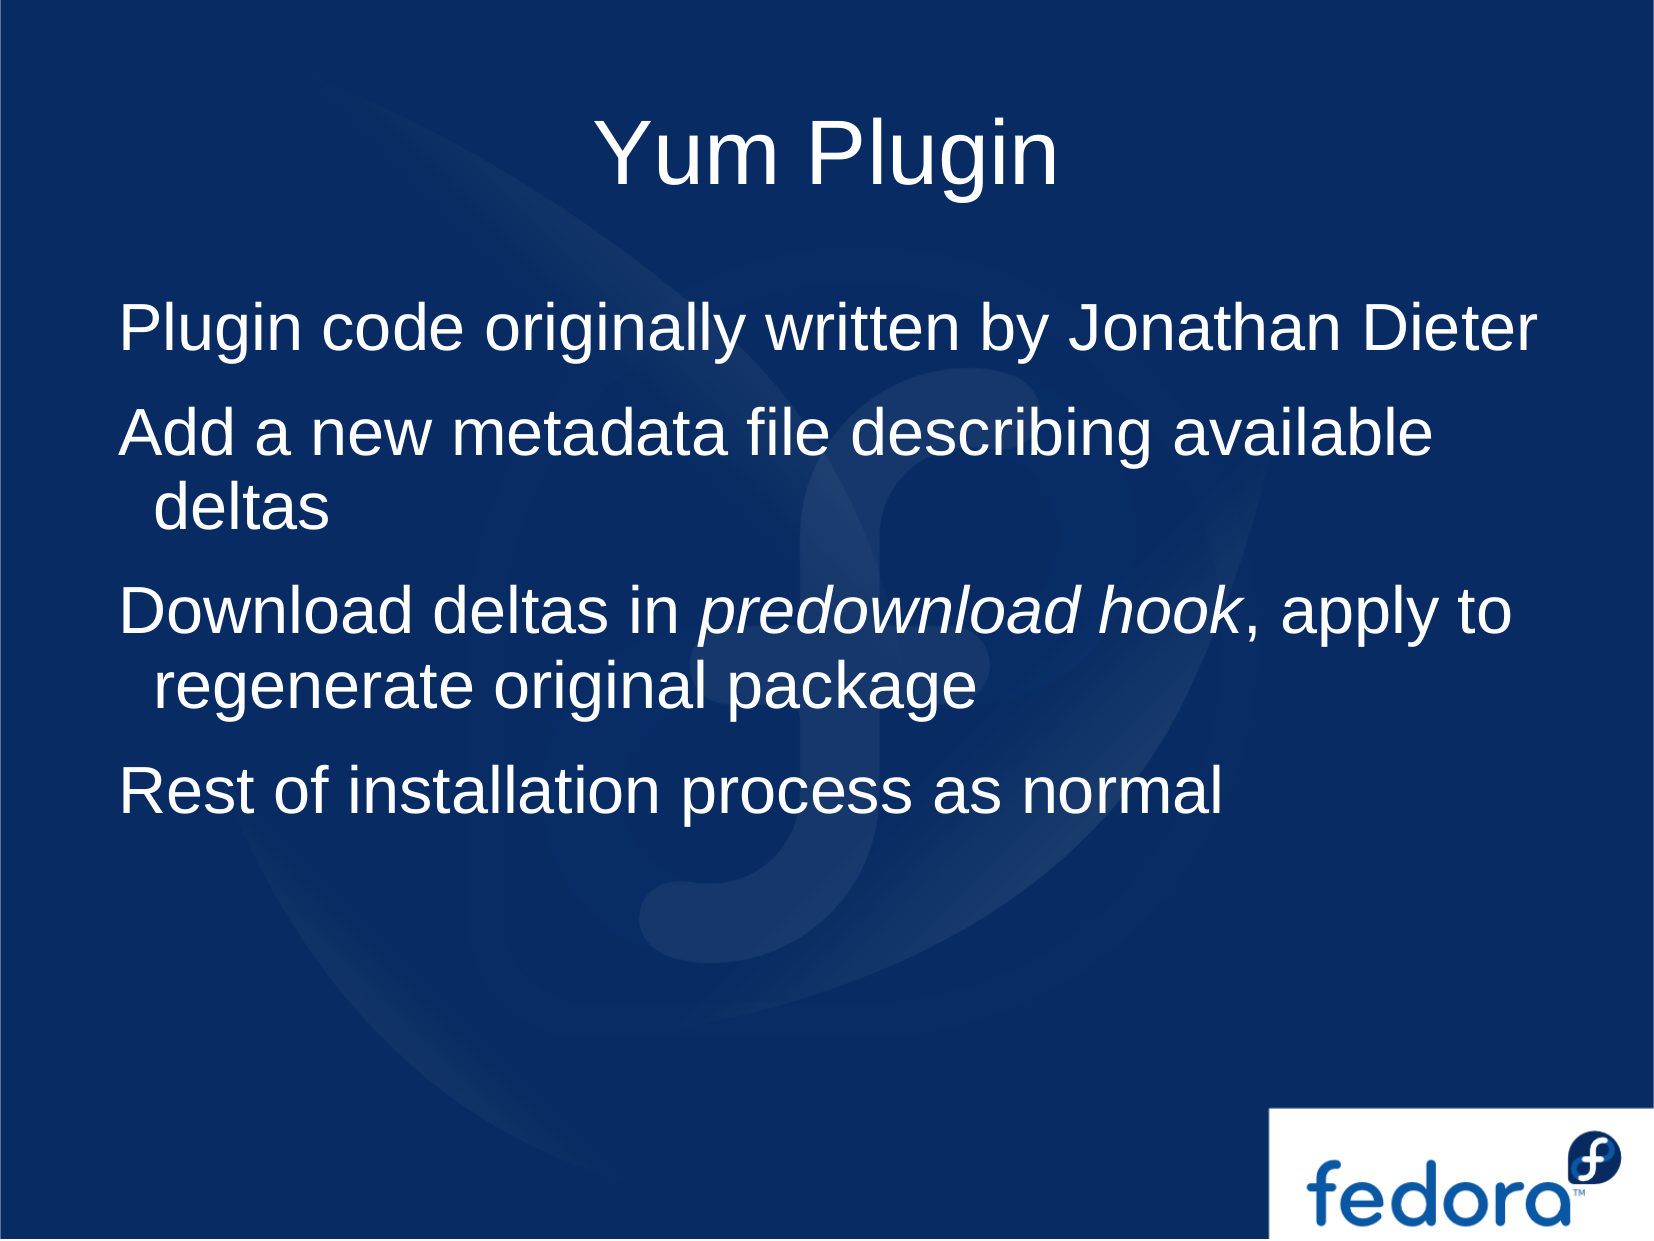

# Yum Plugin
Plugin code originally written by Jonathan Dieter
Add a new metadata file describing available deltas
Download deltas in predownload hook, apply to regenerate original package
Rest of installation process as normal